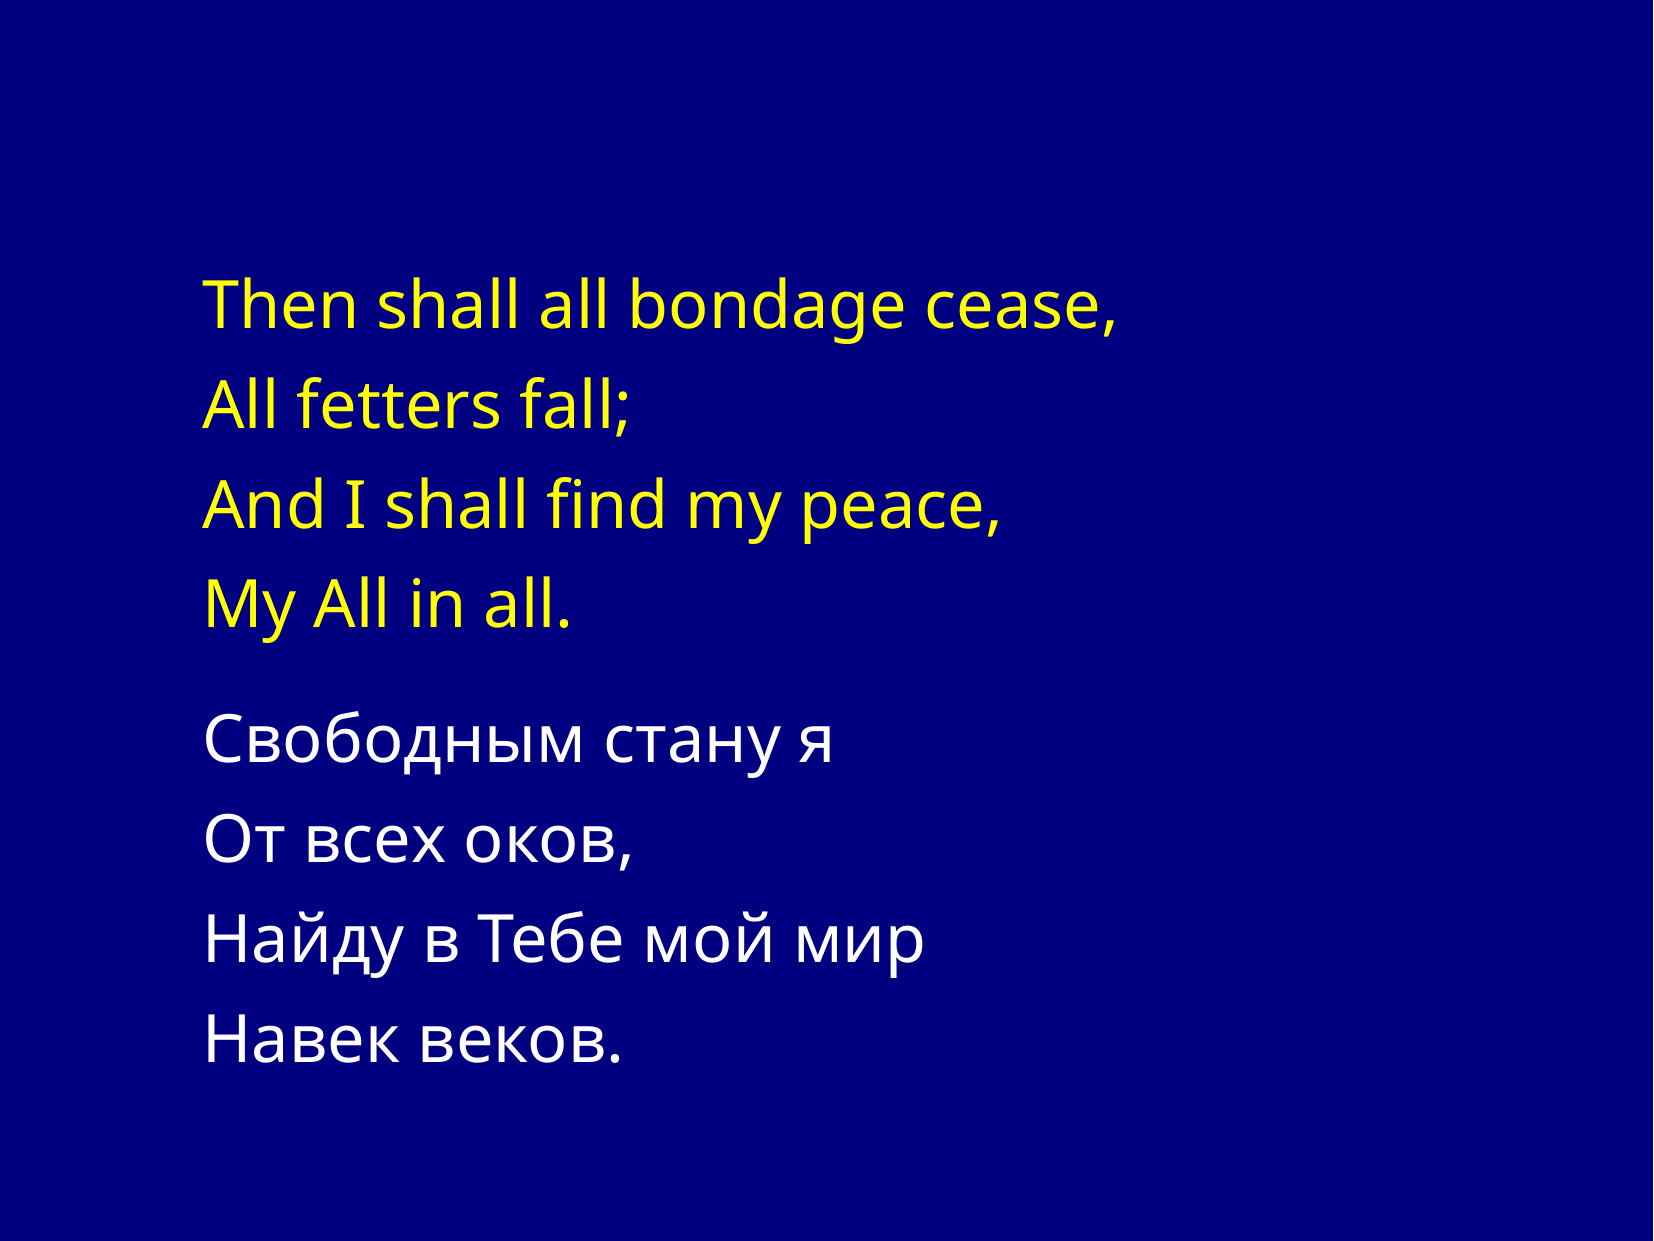

Then shall all bondage cease,
	All fetters fall;
	And I shall find my peace,
	My All in all.
	Свободным стану я
	От всех оков,
	Найду в Тебе мой мир
	Навек веков.